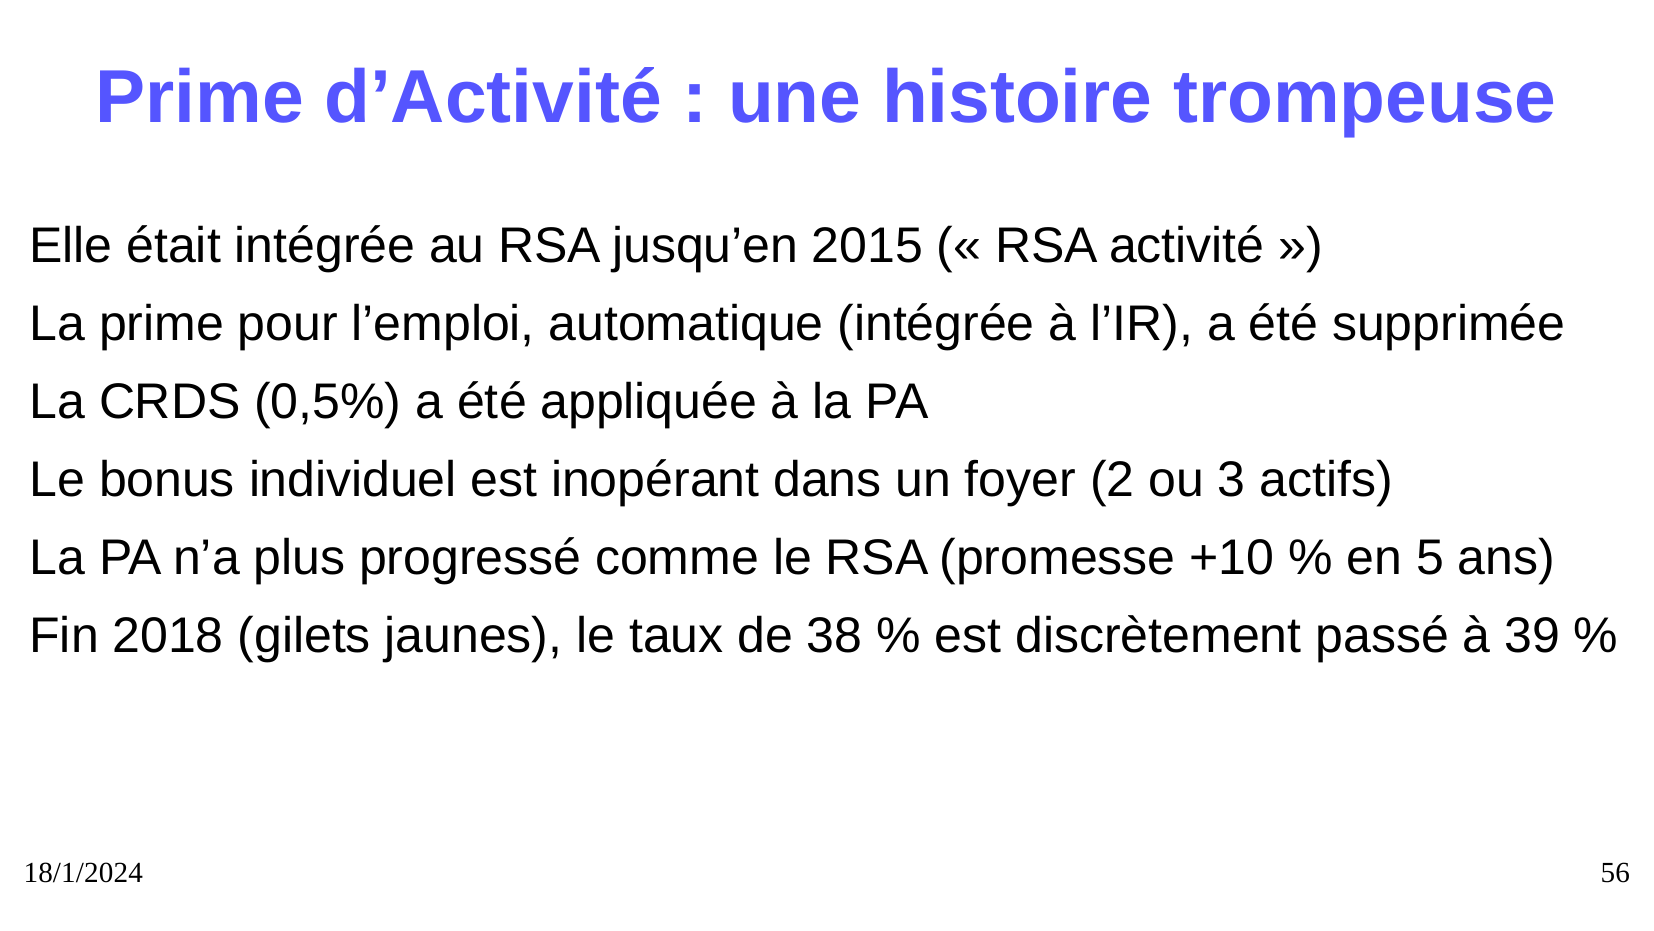

# Prime d’Activité : une histoire trompeuse
Elle était intégrée au RSA jusqu’en 2015 (« RSA activité »)
La prime pour l’emploi, automatique (intégrée à l’IR), a été supprimée
La CRDS (0,5%) a été appliquée à la PA
Le bonus individuel est inopérant dans un foyer (2 ou 3 actifs)
La PA n’a plus progressé comme le RSA (promesse +10 % en 5 ans)
Fin 2018 (gilets jaunes), le taux de 38 % est discrètement passé à 39 %
18/1/2024
56